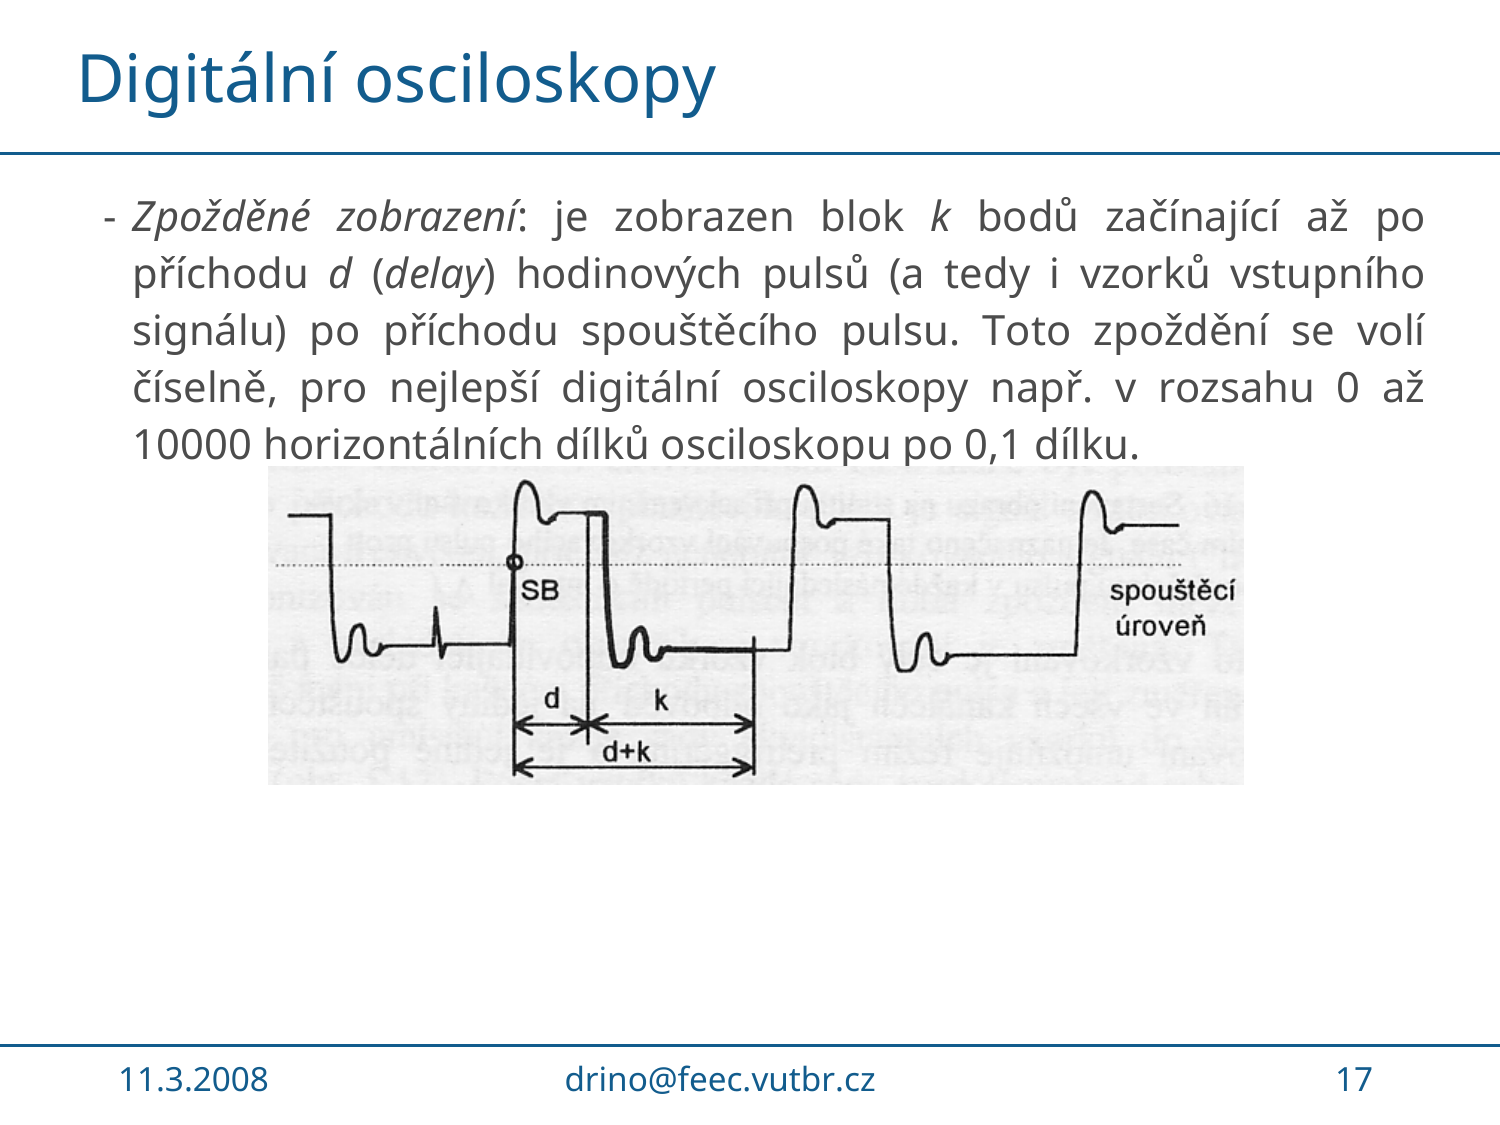

# Digitální osciloskopy
-	Zpožděné zobrazení: je zobrazen blok k bodů začínající až po příchodu d (delay) hodinových pulsů (a tedy i vzorků vstupního signálu) po příchodu spouštěcího pulsu. Toto zpoždění se volí číselně, pro nejlepší digitální osciloskopy např. v rozsahu 0 až 10000 horizontálních dílků osciloskopu po 0,1 dílku.
11.3.2008
drino@feec.vutbr.cz